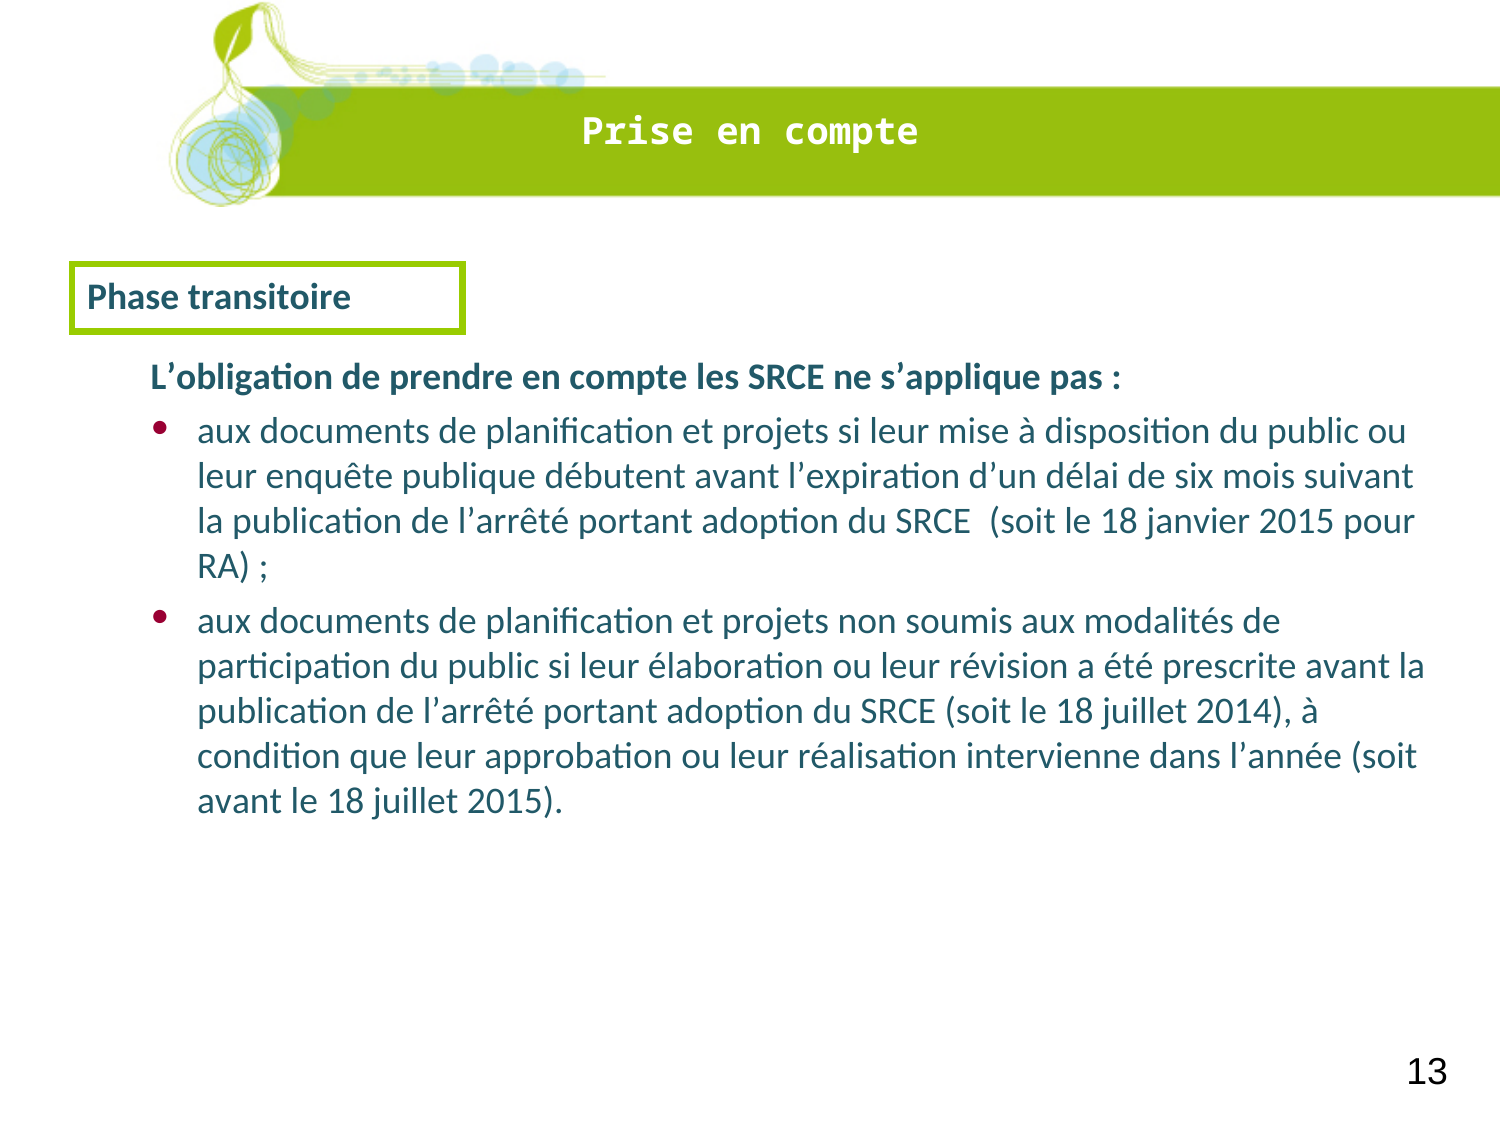

Prise en compte
Phase transitoire
L’obligation de prendre en compte les SRCE ne s’applique pas :
aux documents de planification et projets si leur mise à disposition du public ou leur enquête publique débutent avant l’expiration d’un délai de six mois suivant la publication de l’arrêté portant adoption du SRCE  (soit le 18 janvier 2015 pour RA) ;
aux documents de planification et projets non soumis aux modalités de participation du public si leur élaboration ou leur révision a été prescrite avant la publication de l’arrêté portant adoption du SRCE (soit le 18 juillet 2014), à condition que leur approbation ou leur réalisation intervienne dans l’année (soit avant le 18 juillet 2015).